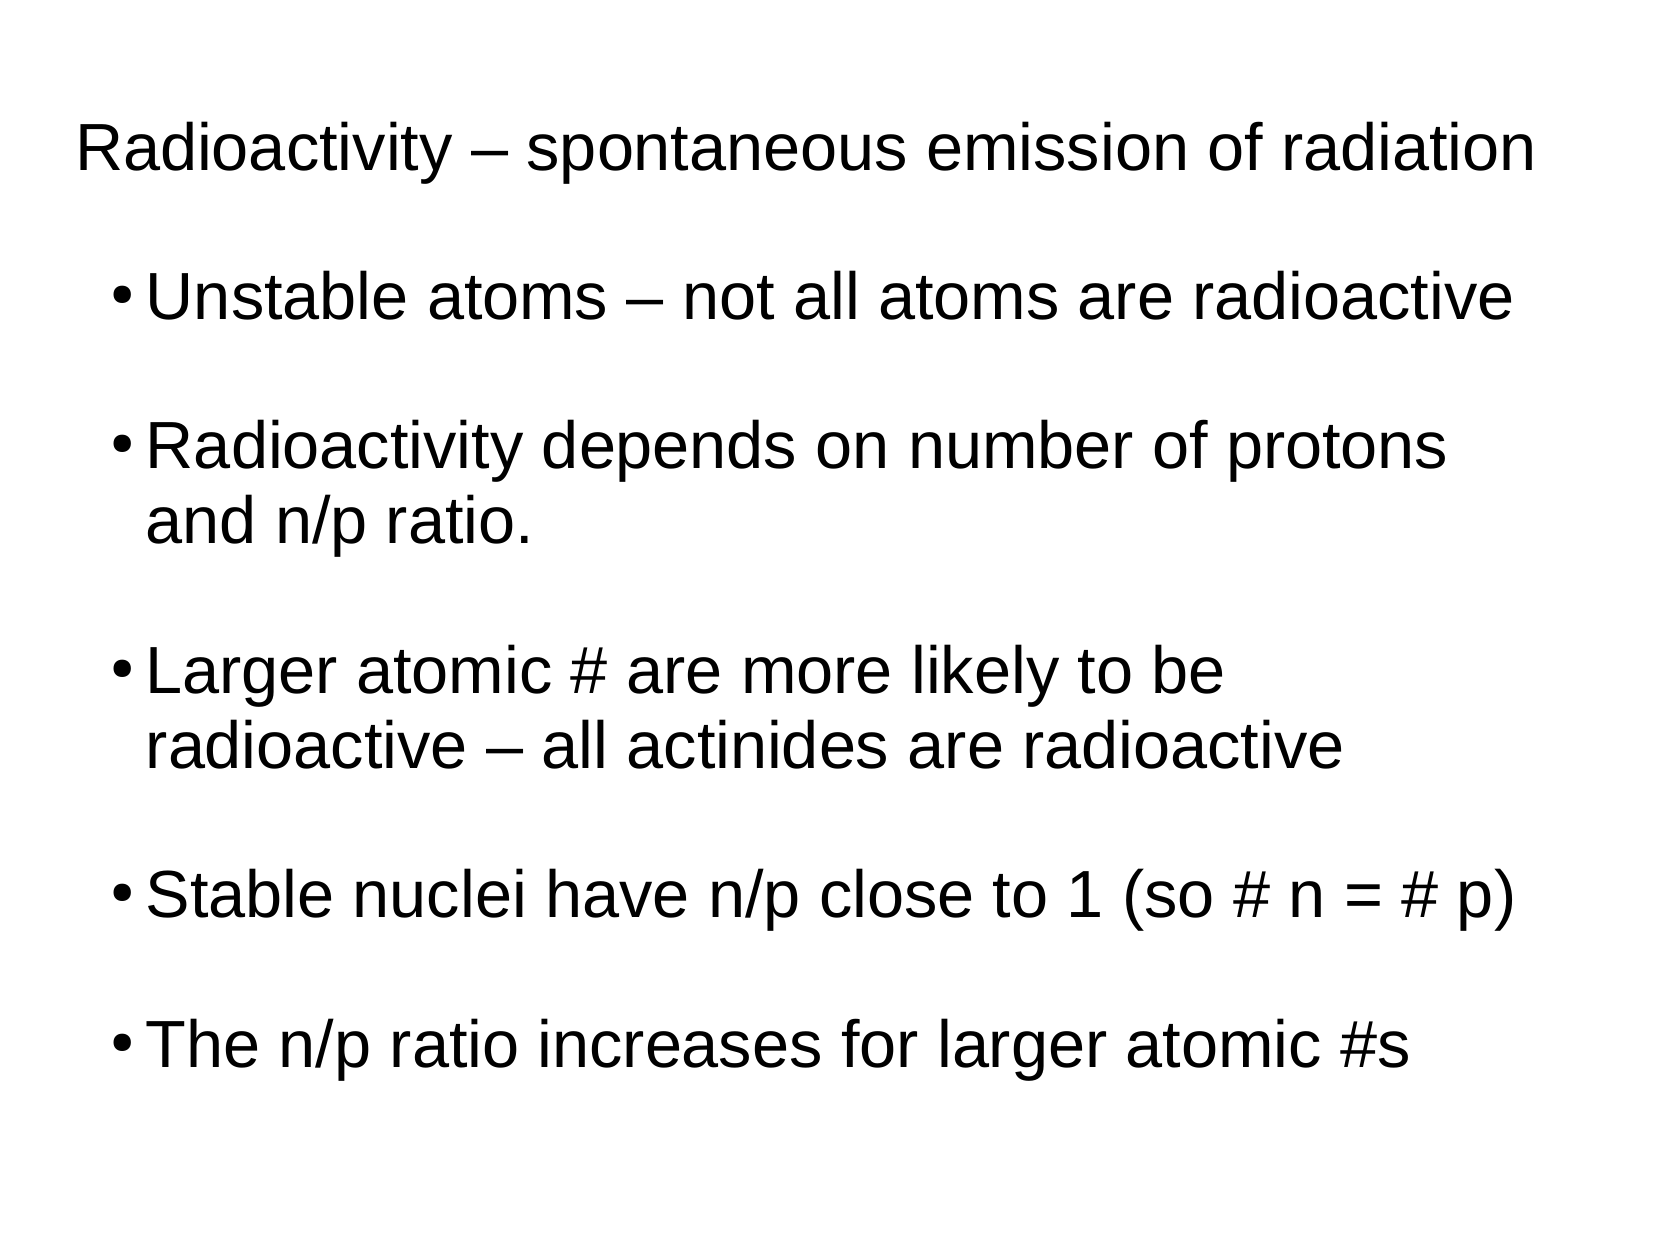

# Radioactivity – spontaneous emission of radiation
Unstable atoms – not all atoms are radioactive
Radioactivity depends on number of protons and n/p ratio.
Larger atomic # are more likely to be radioactive – all actinides are radioactive
Stable nuclei have n/p close to 1 (so # n = # p)
The n/p ratio increases for larger atomic #s